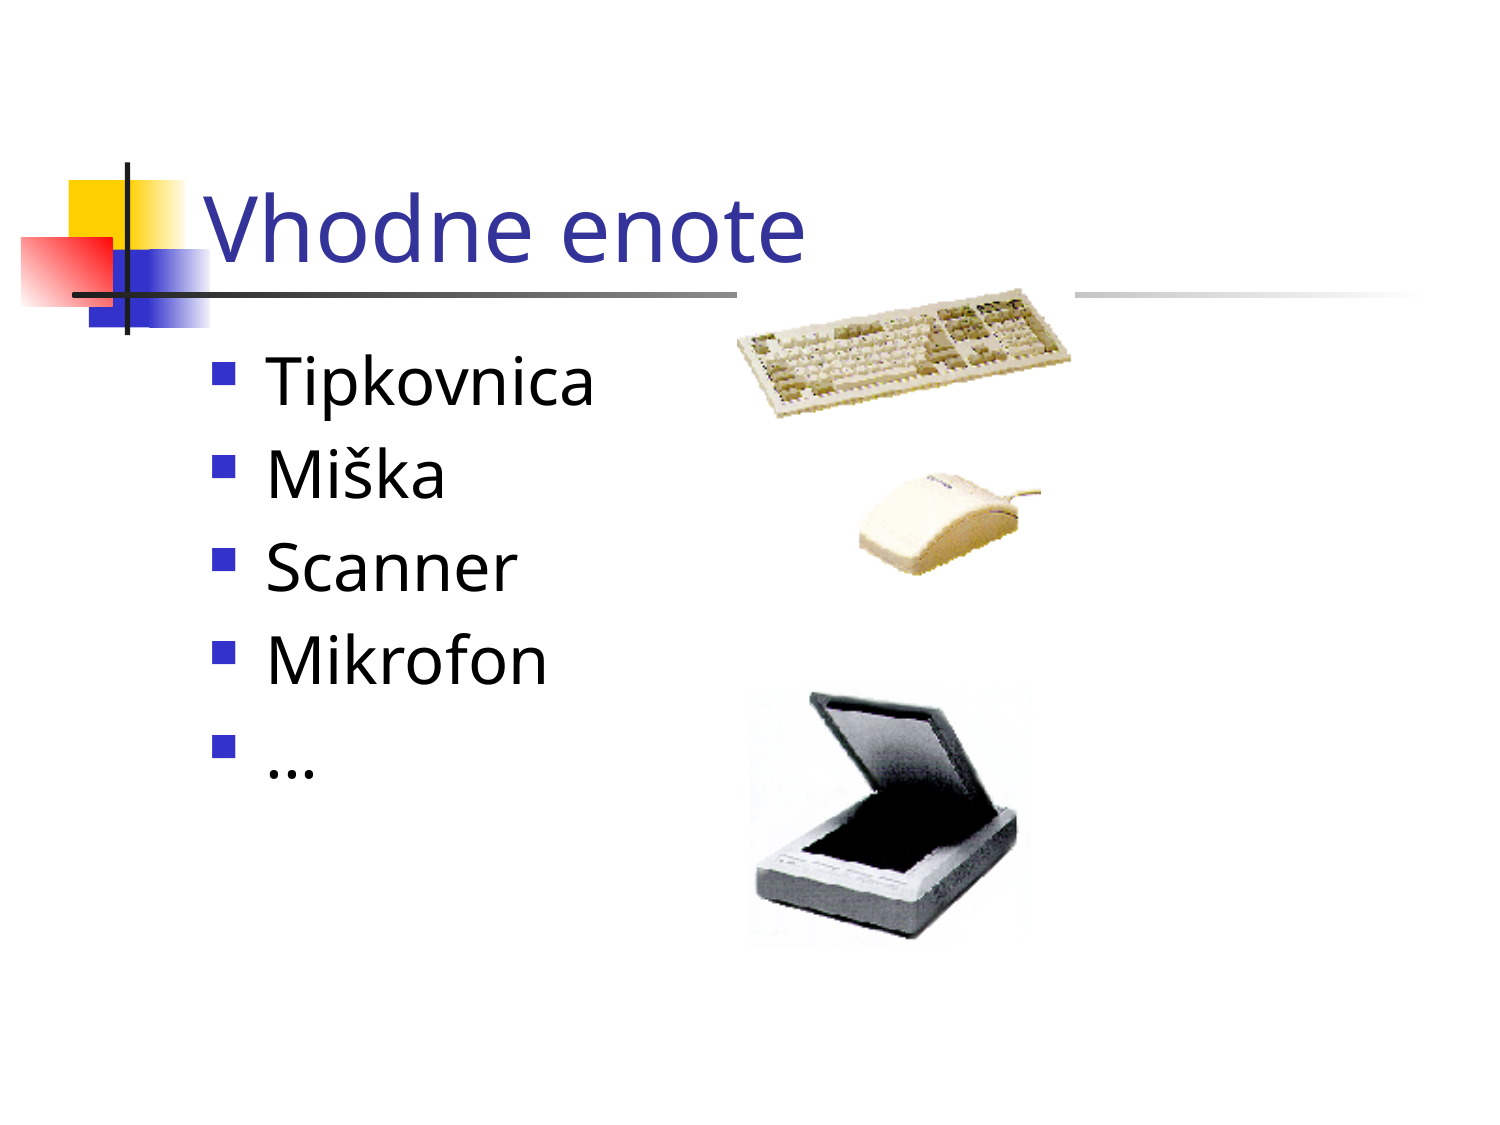

# Vhodne enote
Tipkovnica
Miška
Scanner
Mikrofon
...